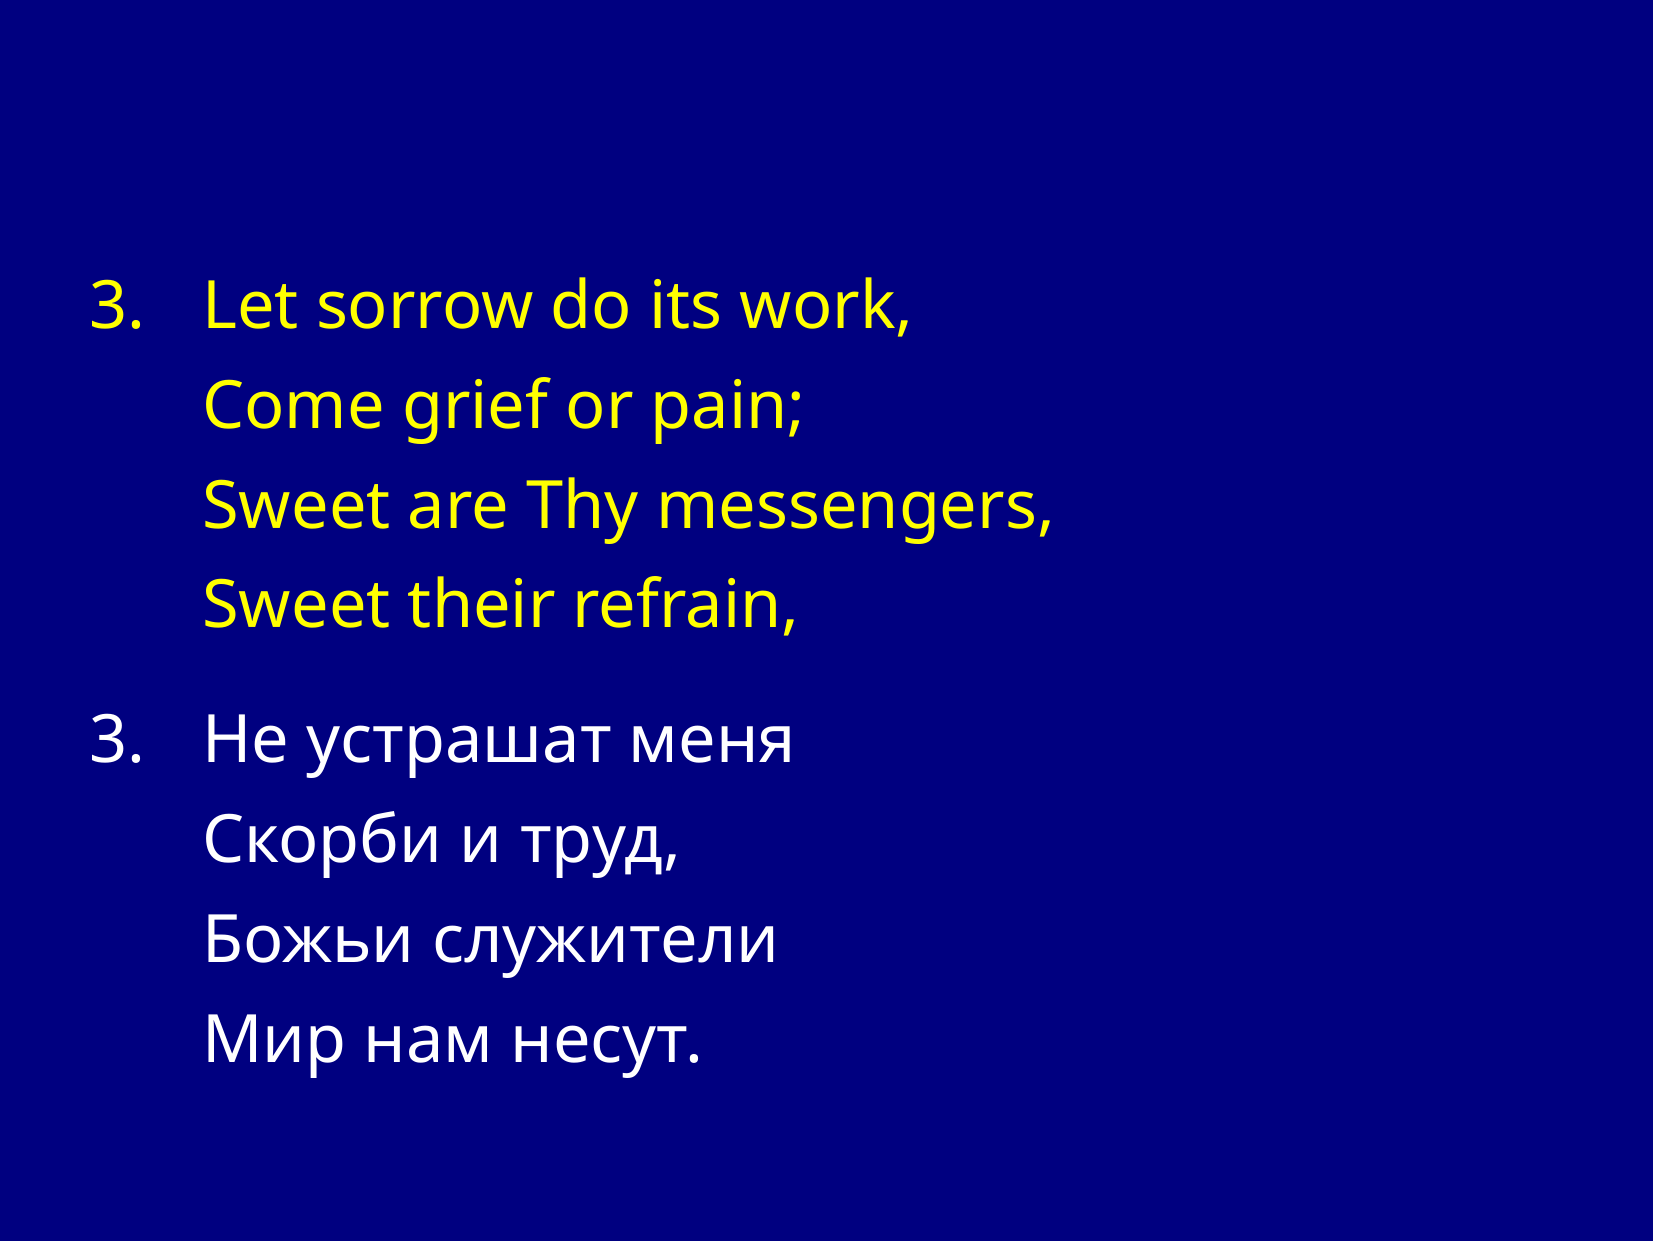

3.	Let sorrow do its work,
	Come grief or pain;
	Sweet are Thy messengers,
	Sweet their refrain,
3.	Не устрашат меня
	Скорби и труд,
	Божьи служители
	Мир нам несут.